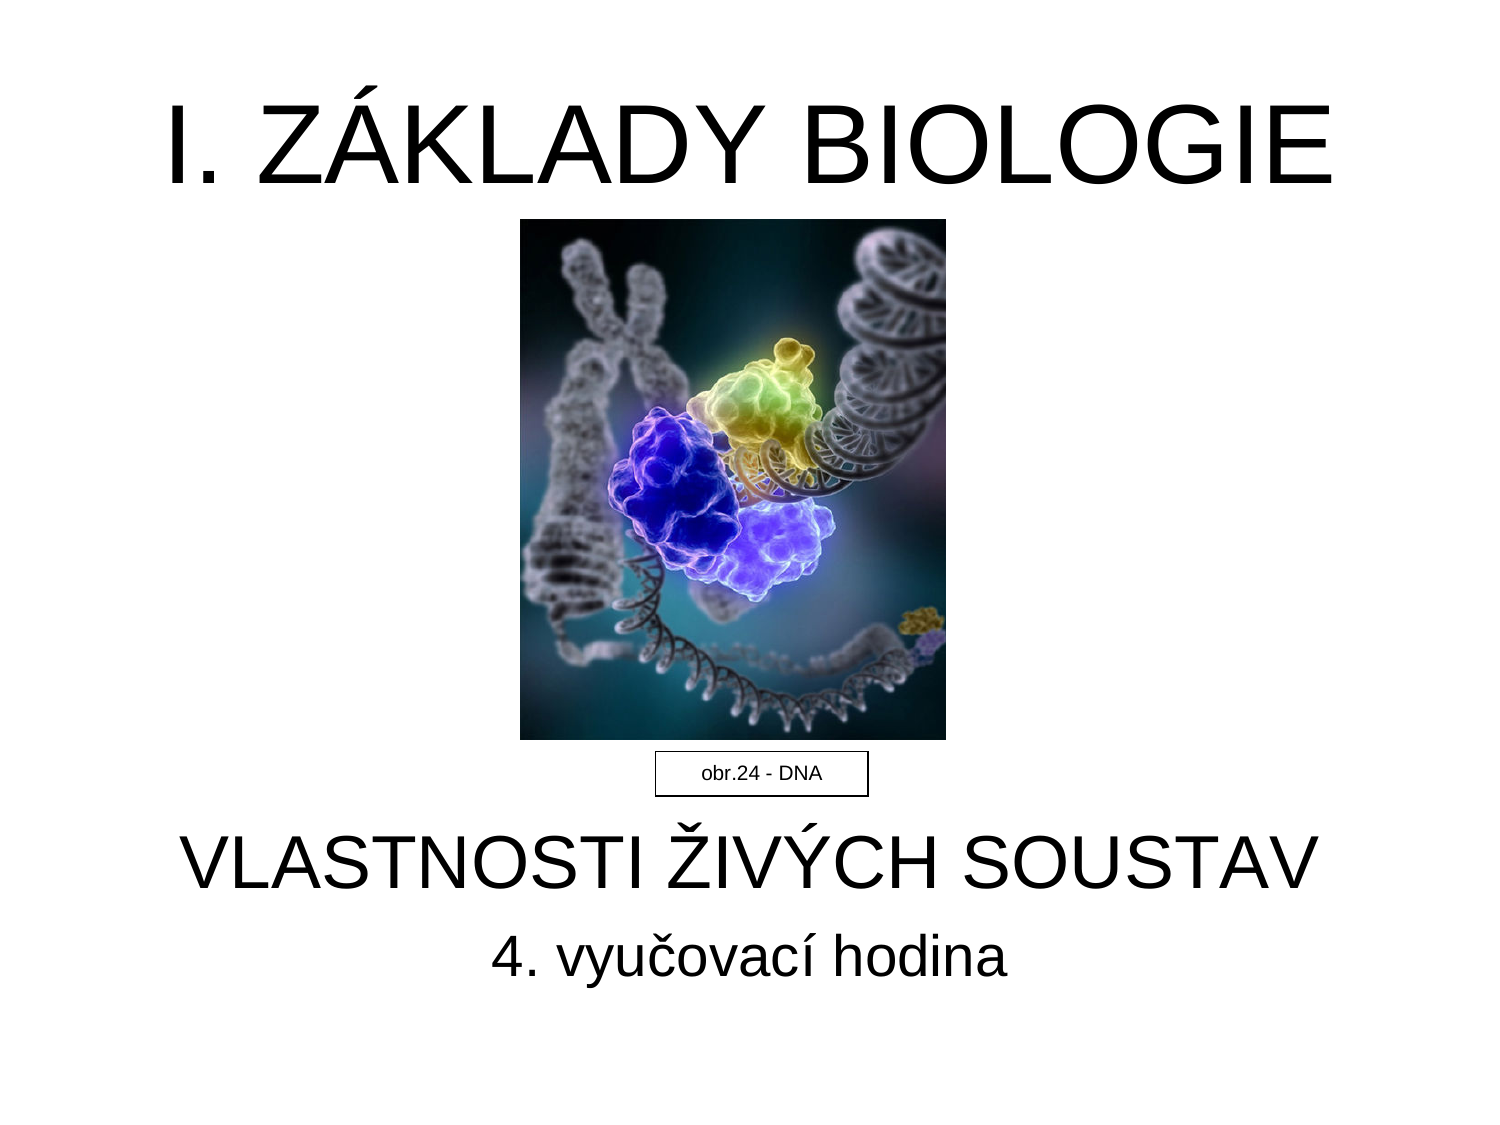

# I. ZÁKLADY BIOLOGIE
VLASTNOSTI ŽIVÝCH SOUSTAV
4. vyučovací hodina
obr.24 - DNA